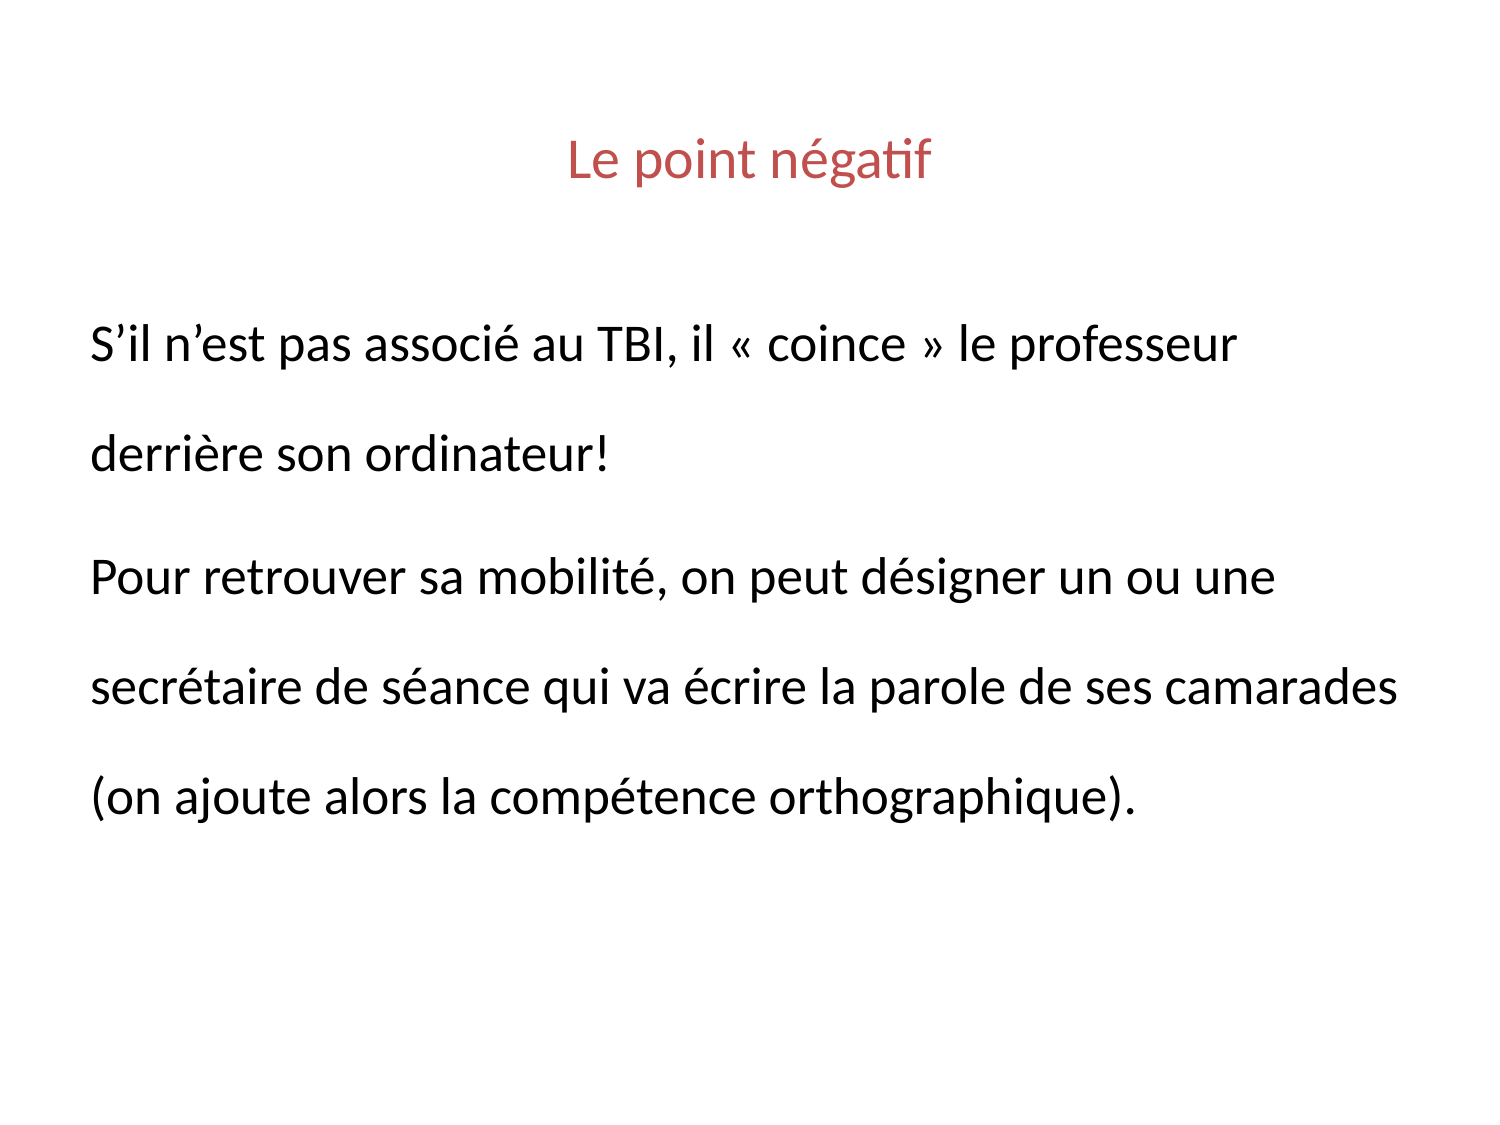

# Le point négatif
S’il n’est pas associé au TBI, il « coince » le professeur derrière son ordinateur!
Pour retrouver sa mobilité, on peut désigner un ou une secrétaire de séance qui va écrire la parole de ses camarades (on ajoute alors la compétence orthographique).